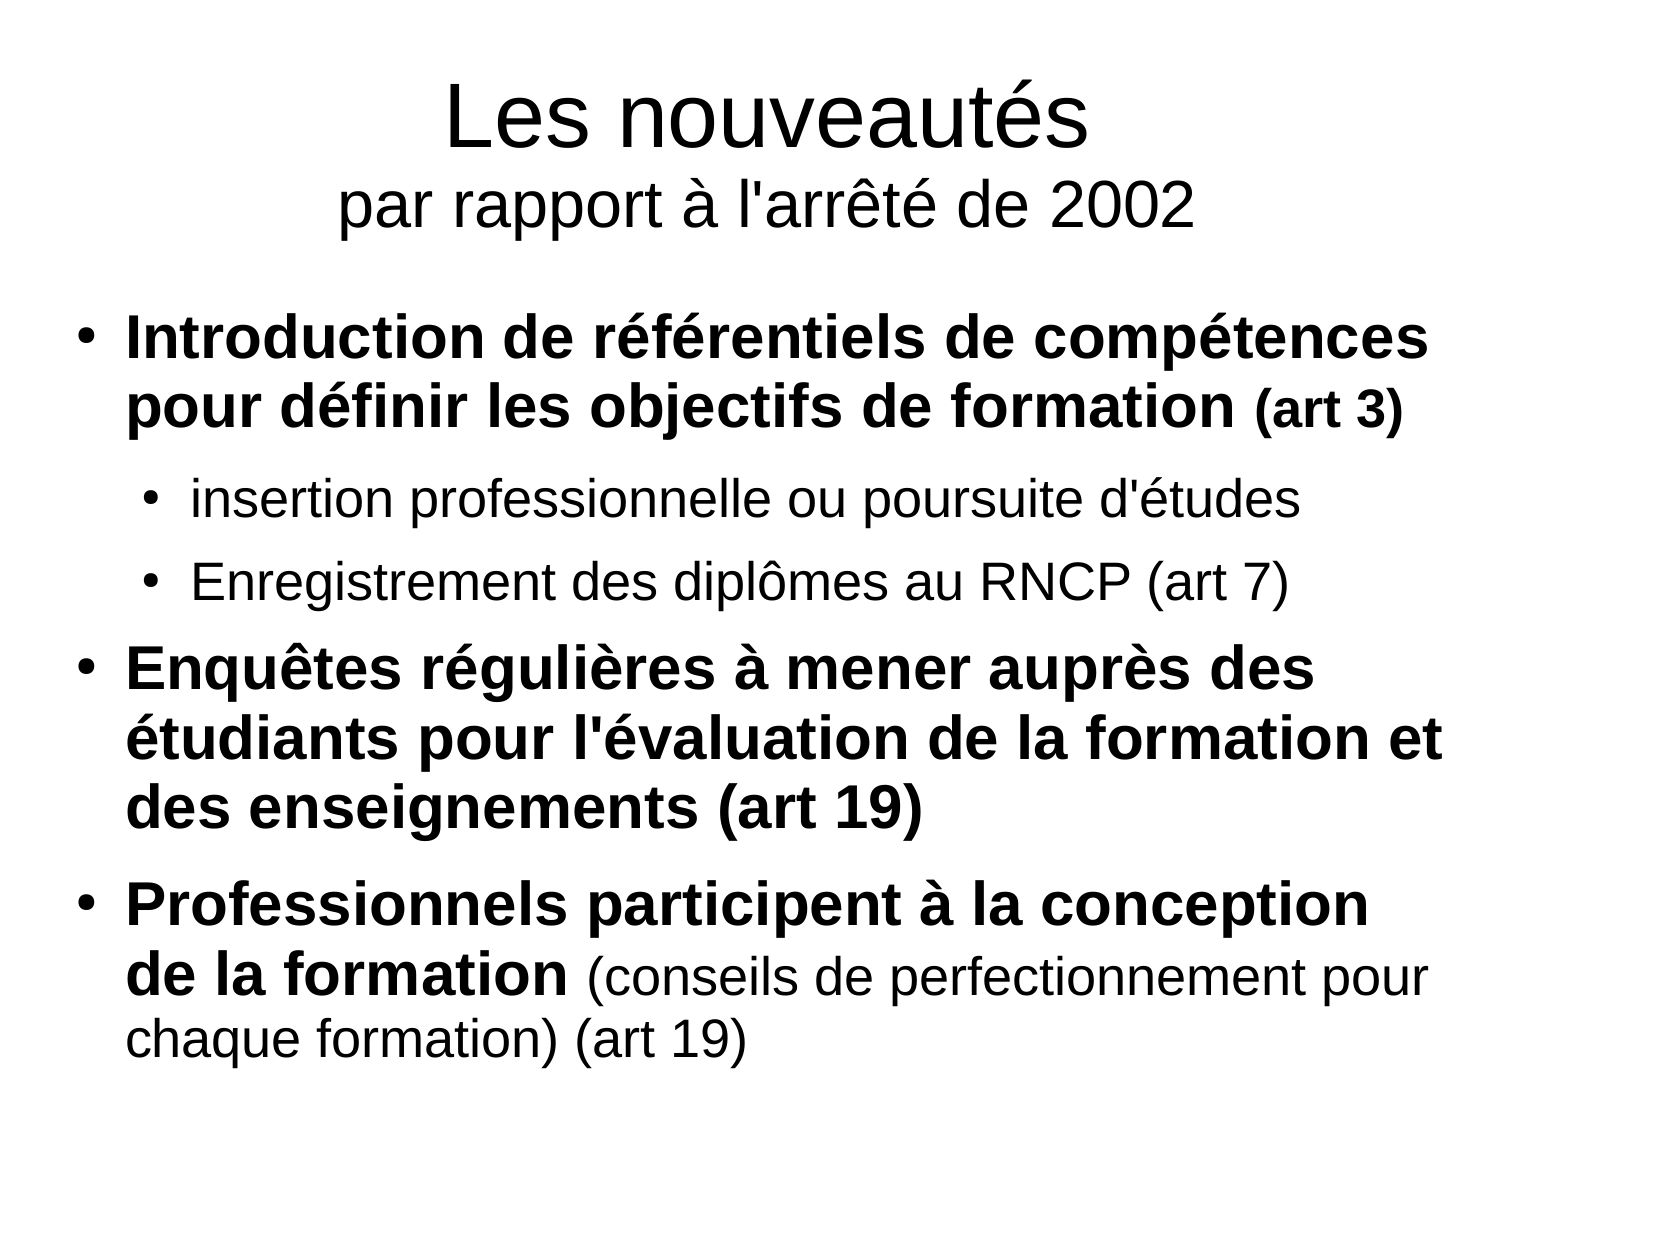

# Les nouveautés par rapport à l'arrêté de 2002
Introduction de référentiels de compétences pour définir les objectifs de formation (art 3)
insertion professionnelle ou poursuite d'études
Enregistrement des diplômes au RNCP (art 7)
Enquêtes régulières à mener auprès des étudiants pour l'évaluation de la formation et des enseignements (art 19)
Professionnels participent à la conception de la formation (conseils de perfectionnement pour chaque formation) (art 19)